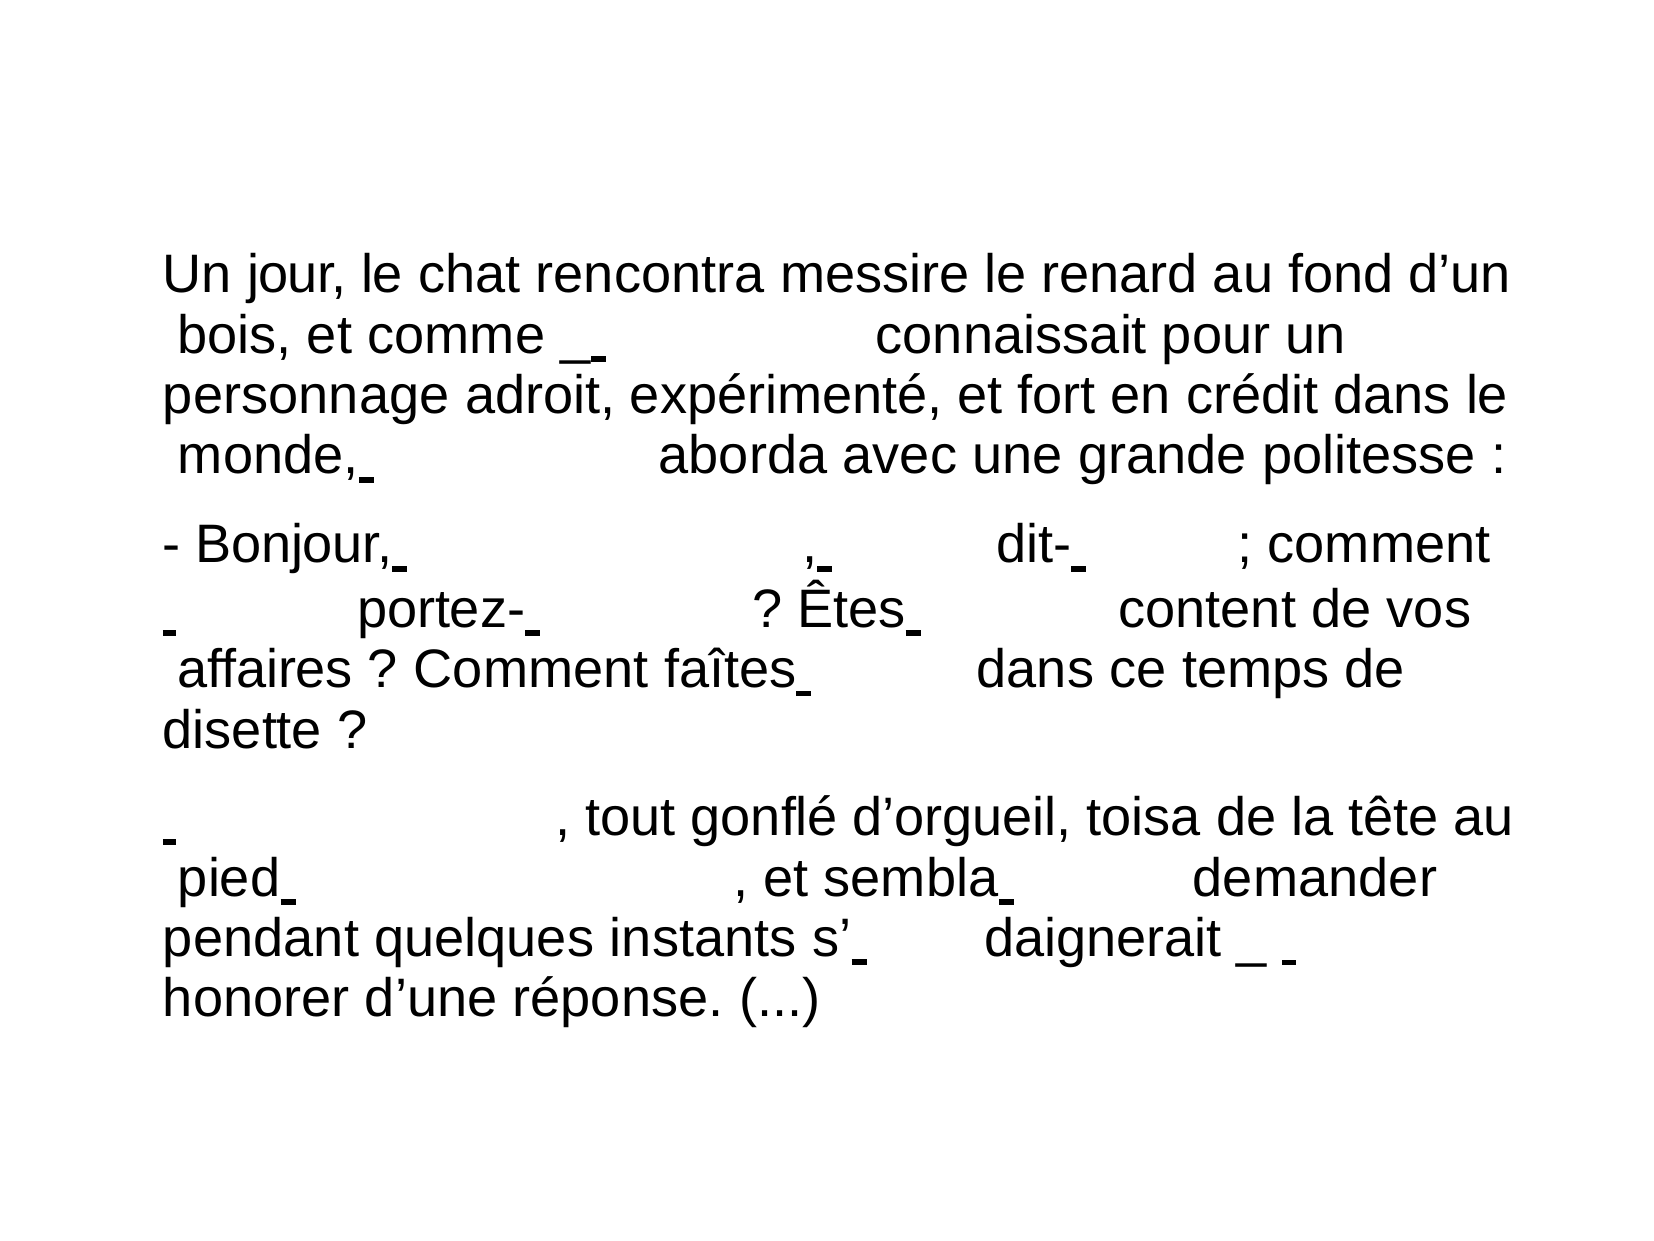

Un jour, le chat rencontra messire le renard au fond d’un bois, et comme _ 			connaissait pour un personnage adroit, expérimenté, et fort en crédit dans le monde, 		aborda avec une grande politesse :
- Bonjour, 	, 	dit- 	; comment
 	portez- 	? Êtes 		content de vos affaires ? Comment faîtes 	dans ce temps de disette ?
 	, tout gonflé d’orgueil, toisa de la tête au pied 		, et sembla 	demander pendant quelques instants s’ 	daignerait _ 	 honorer d’une réponse. (...)